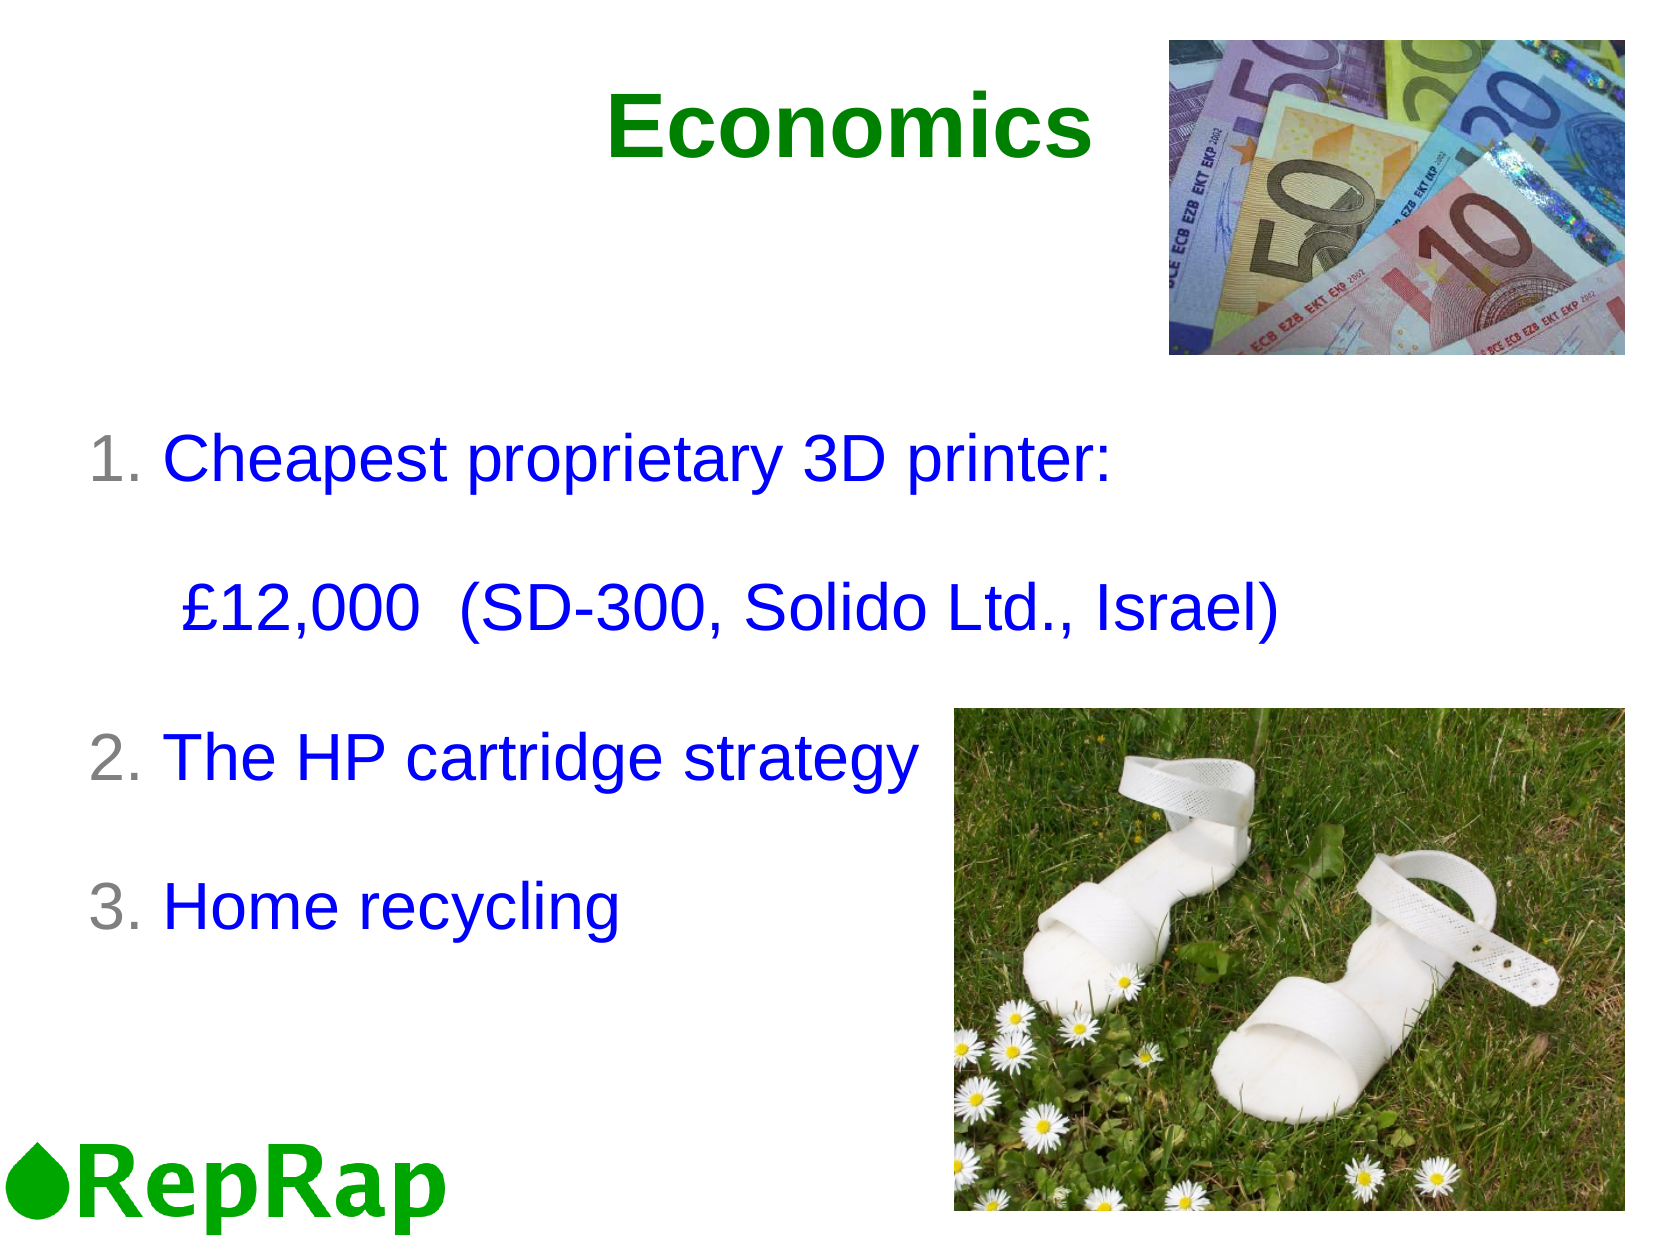

# Economics
 Cheapest proprietary 3D printer:
 £12,000 (SD-300, Solido Ltd., Israel)
 The HP cartridge strategy
 Home recycling